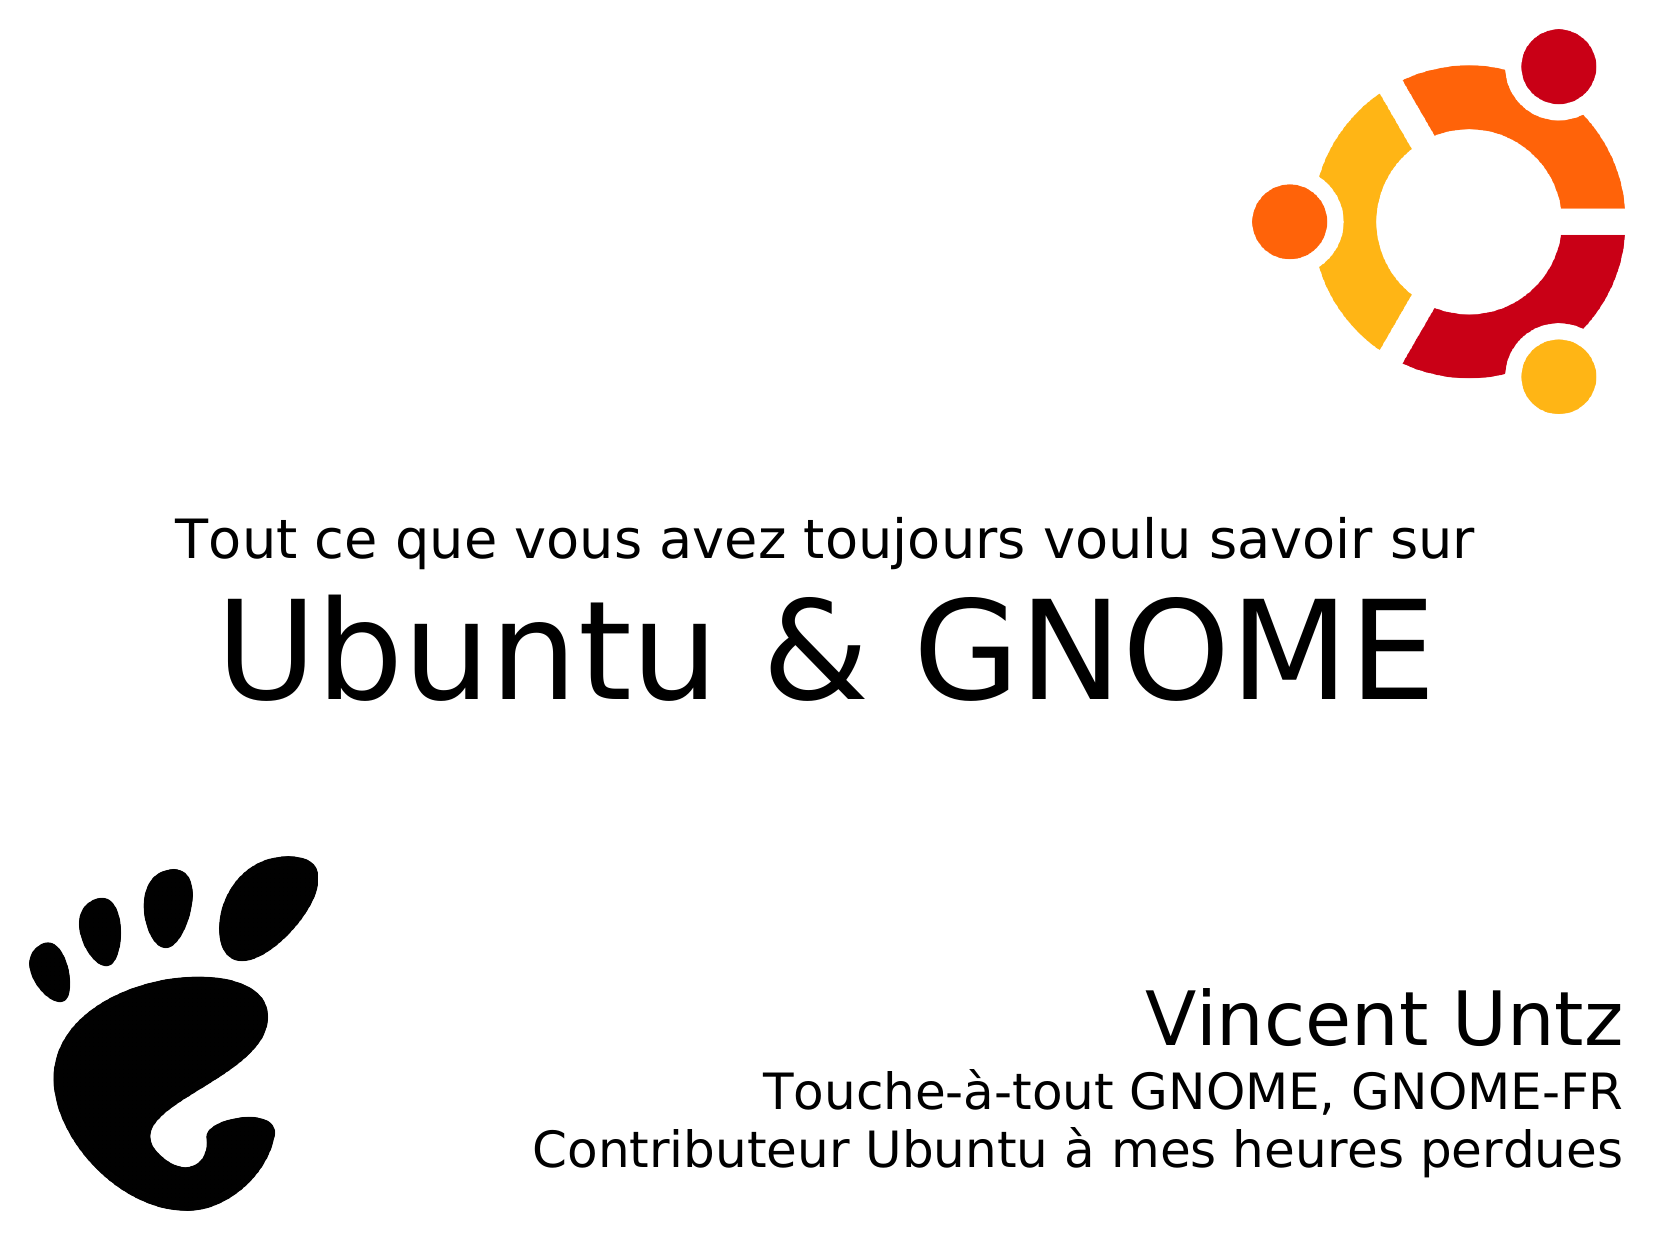

# Tout ce que vous avez toujours voulu savoir sur Ubuntu & GNOME
Vincent Untz
Touche-à-tout GNOME, GNOME-FR
Contributeur Ubuntu à mes heures perdues